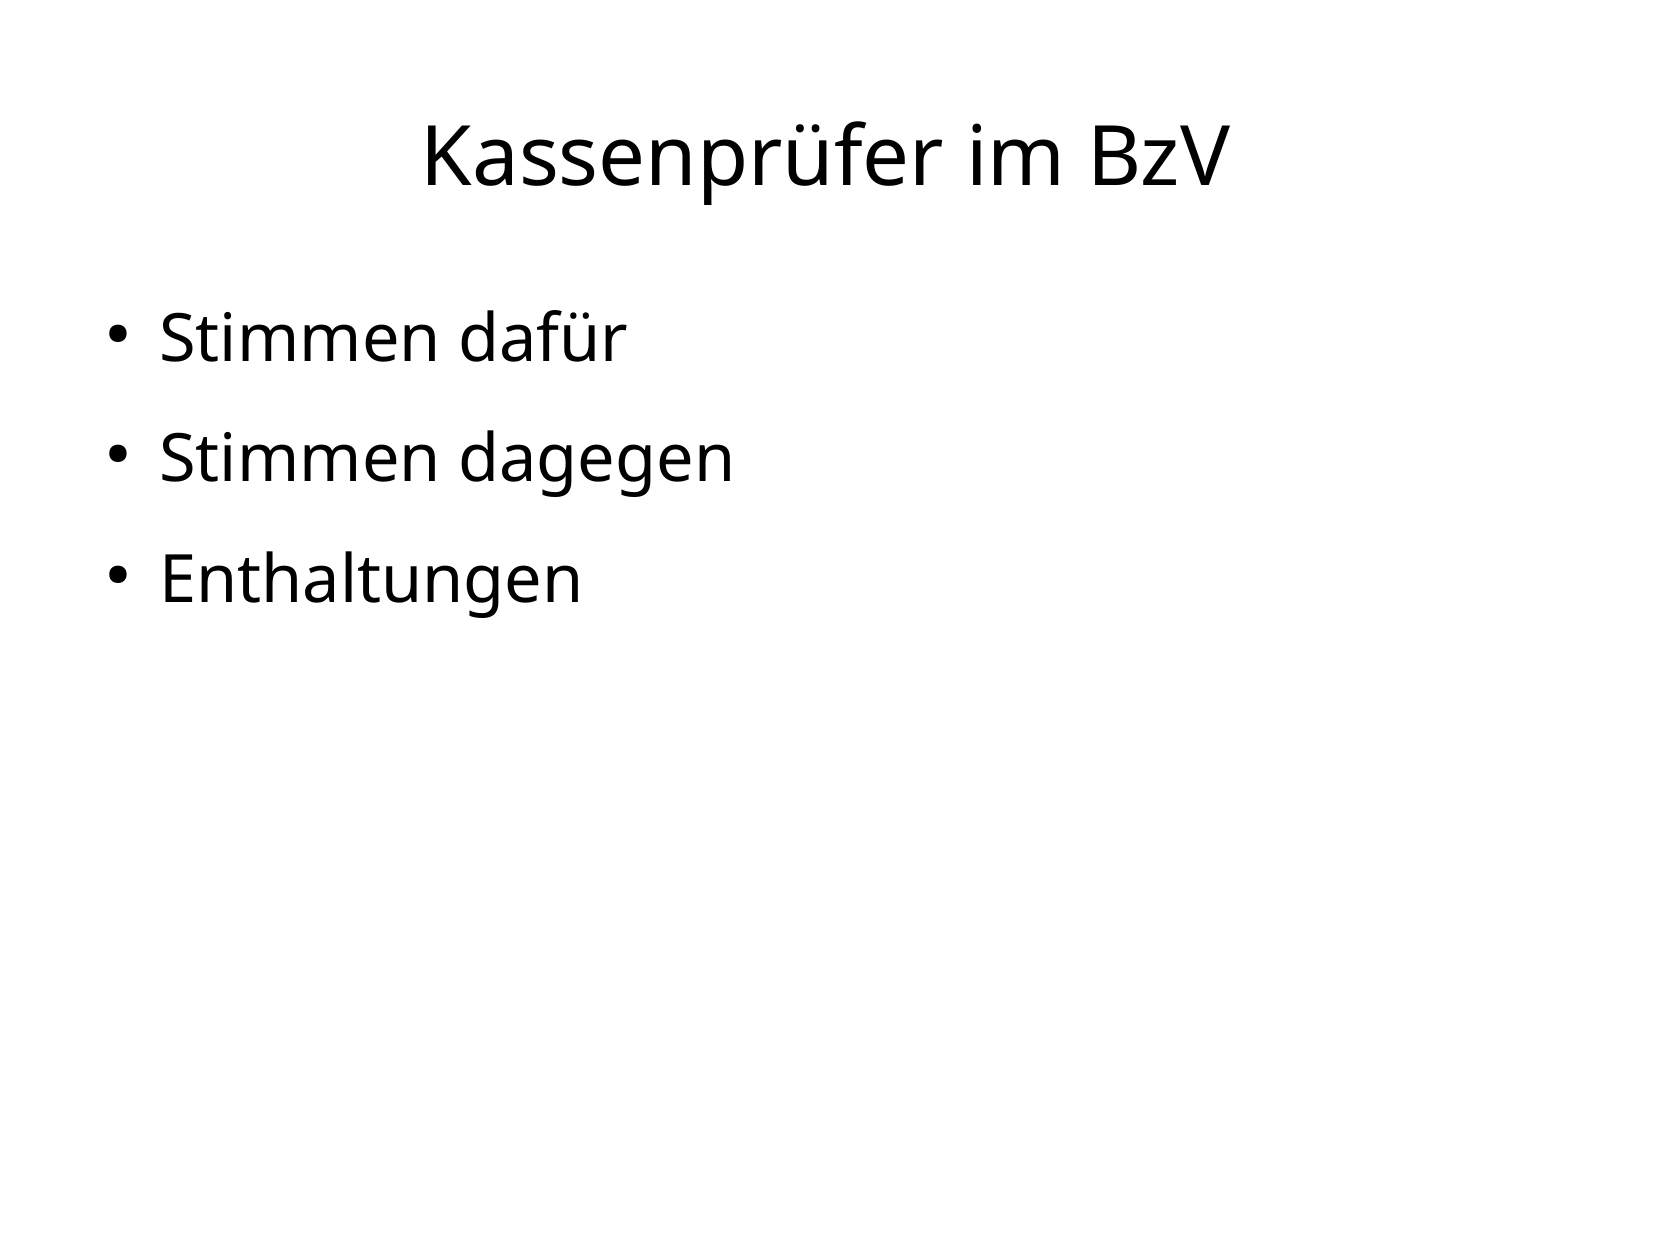

# Kassenprüfer im BzV
Stimmen dafür
Stimmen dagegen
Enthaltungen